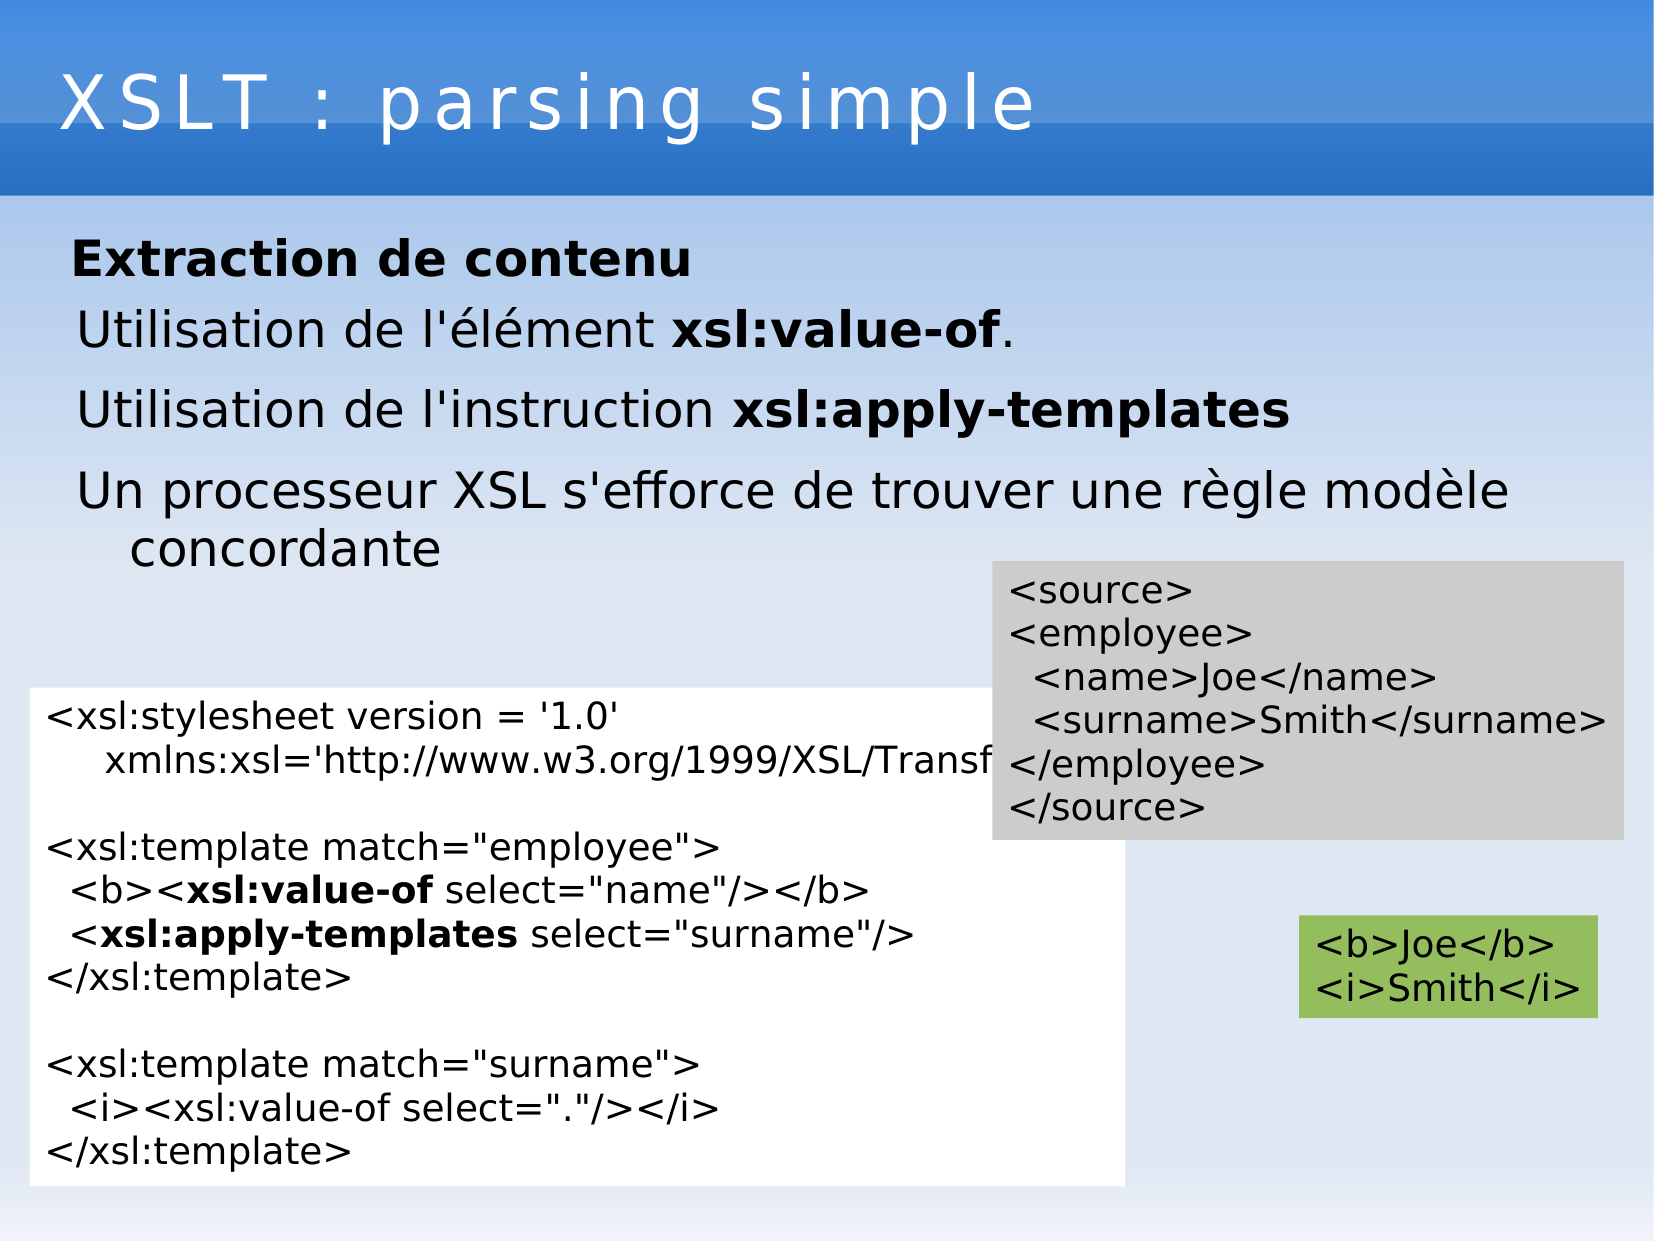

# XSLT : parsing simple
Extraction de contenu
Utilisation de l'élément xsl:value-of.
Utilisation de l'instruction xsl:apply-templates
Un processeur XSL s'efforce de trouver une règle modèle concordante
<source>
<employee>
 <name>Joe</name>
 <surname>Smith</surname>
</employee>
</source>
<xsl:stylesheet version = '1.0'
 xmlns:xsl='http://www.w3.org/1999/XSL/Transform'>
<xsl:template match="employee">
 <b><xsl:value-of select="name"/></b>
 <xsl:apply-templates select="surname"/>
</xsl:template>
<xsl:template match="surname">
 <i><xsl:value-of select="."/></i>
</xsl:template>
<b>Joe</b>
<i>Smith</i>